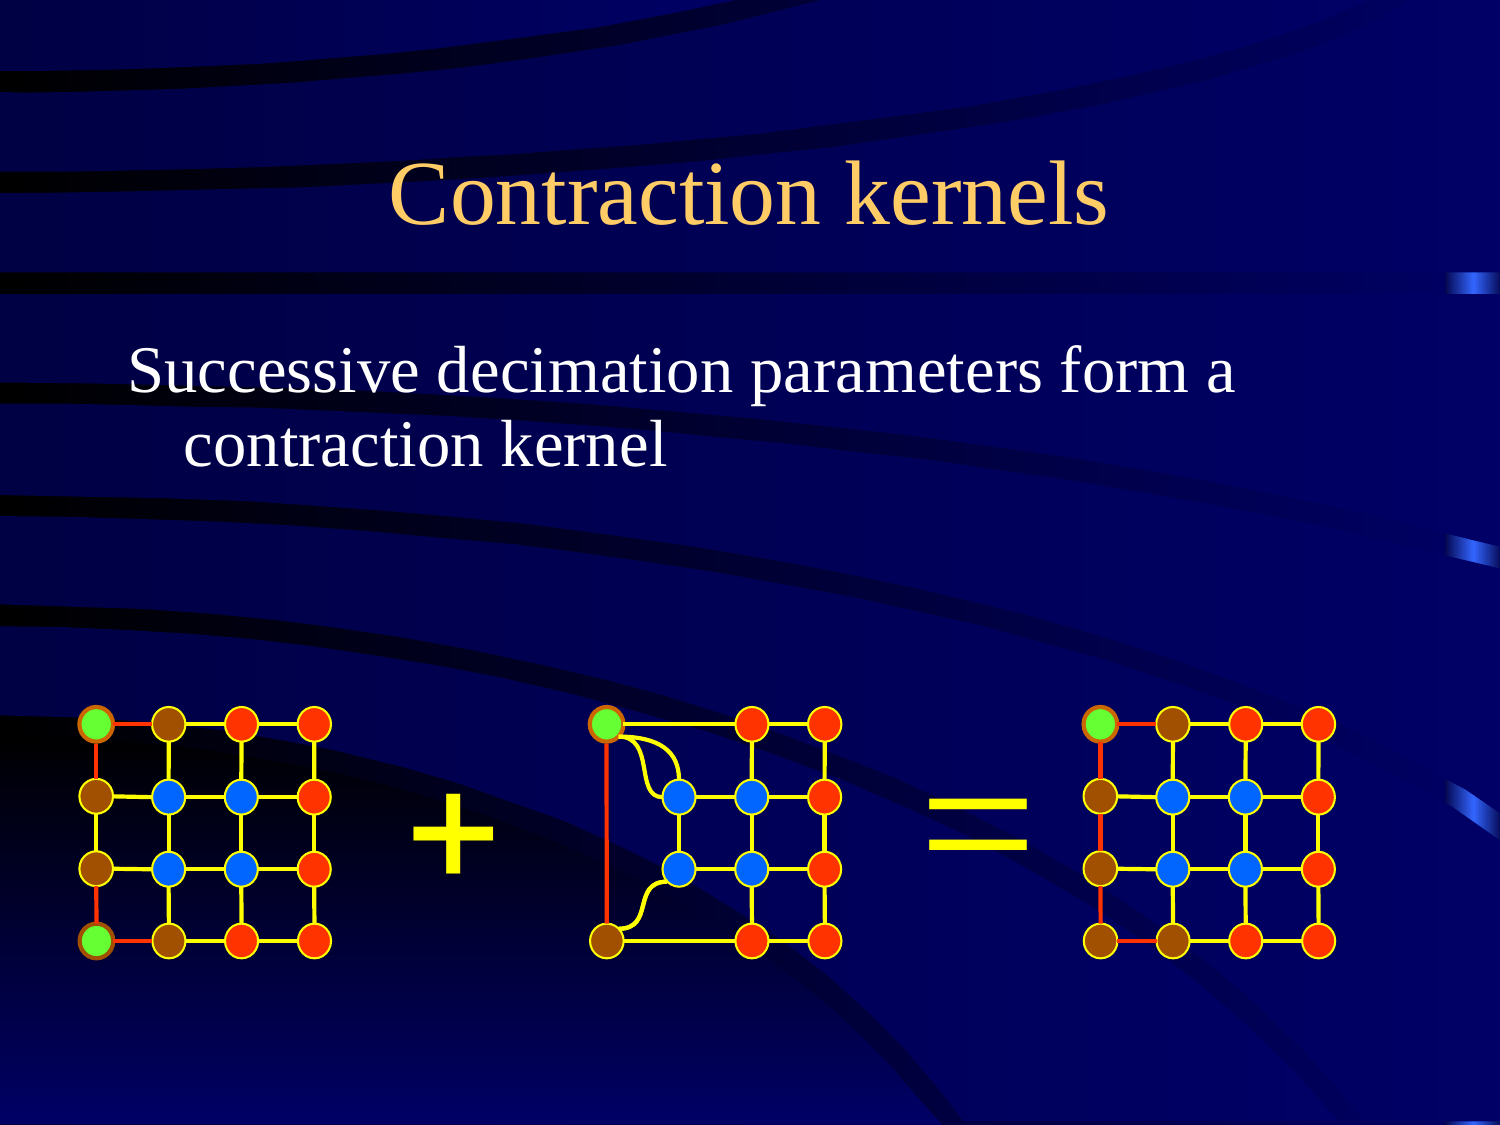

# Contraction kernels
Successive decimation parameters form a contraction kernel